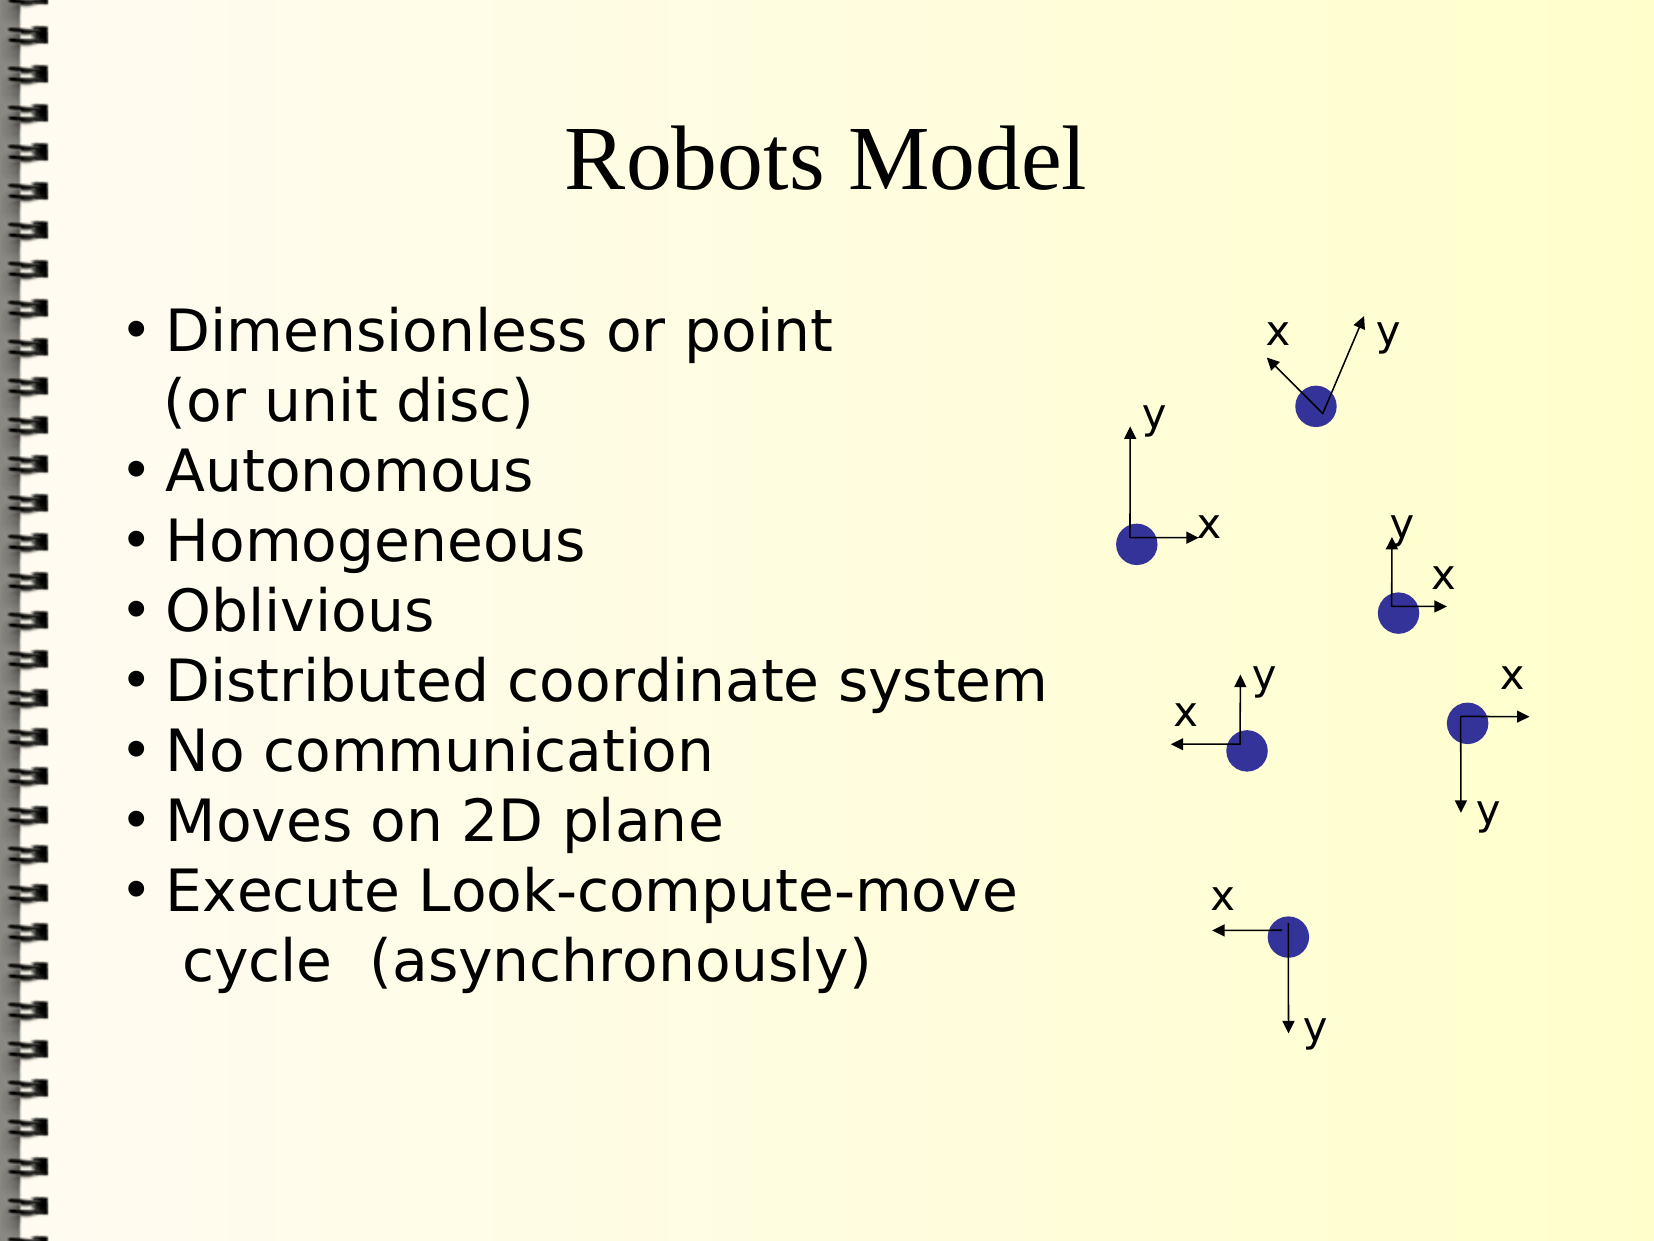

Robots Model
 Dimensionless or point
 (or unit disc)
 Autonomous
 Homogeneous
 Oblivious
 Distributed coordinate system
 No communication
 Moves on 2D plane
 Execute Look-compute-move
 cycle (asynchronously)
x
y
y
x
y
x
y
x
x
y
x
y